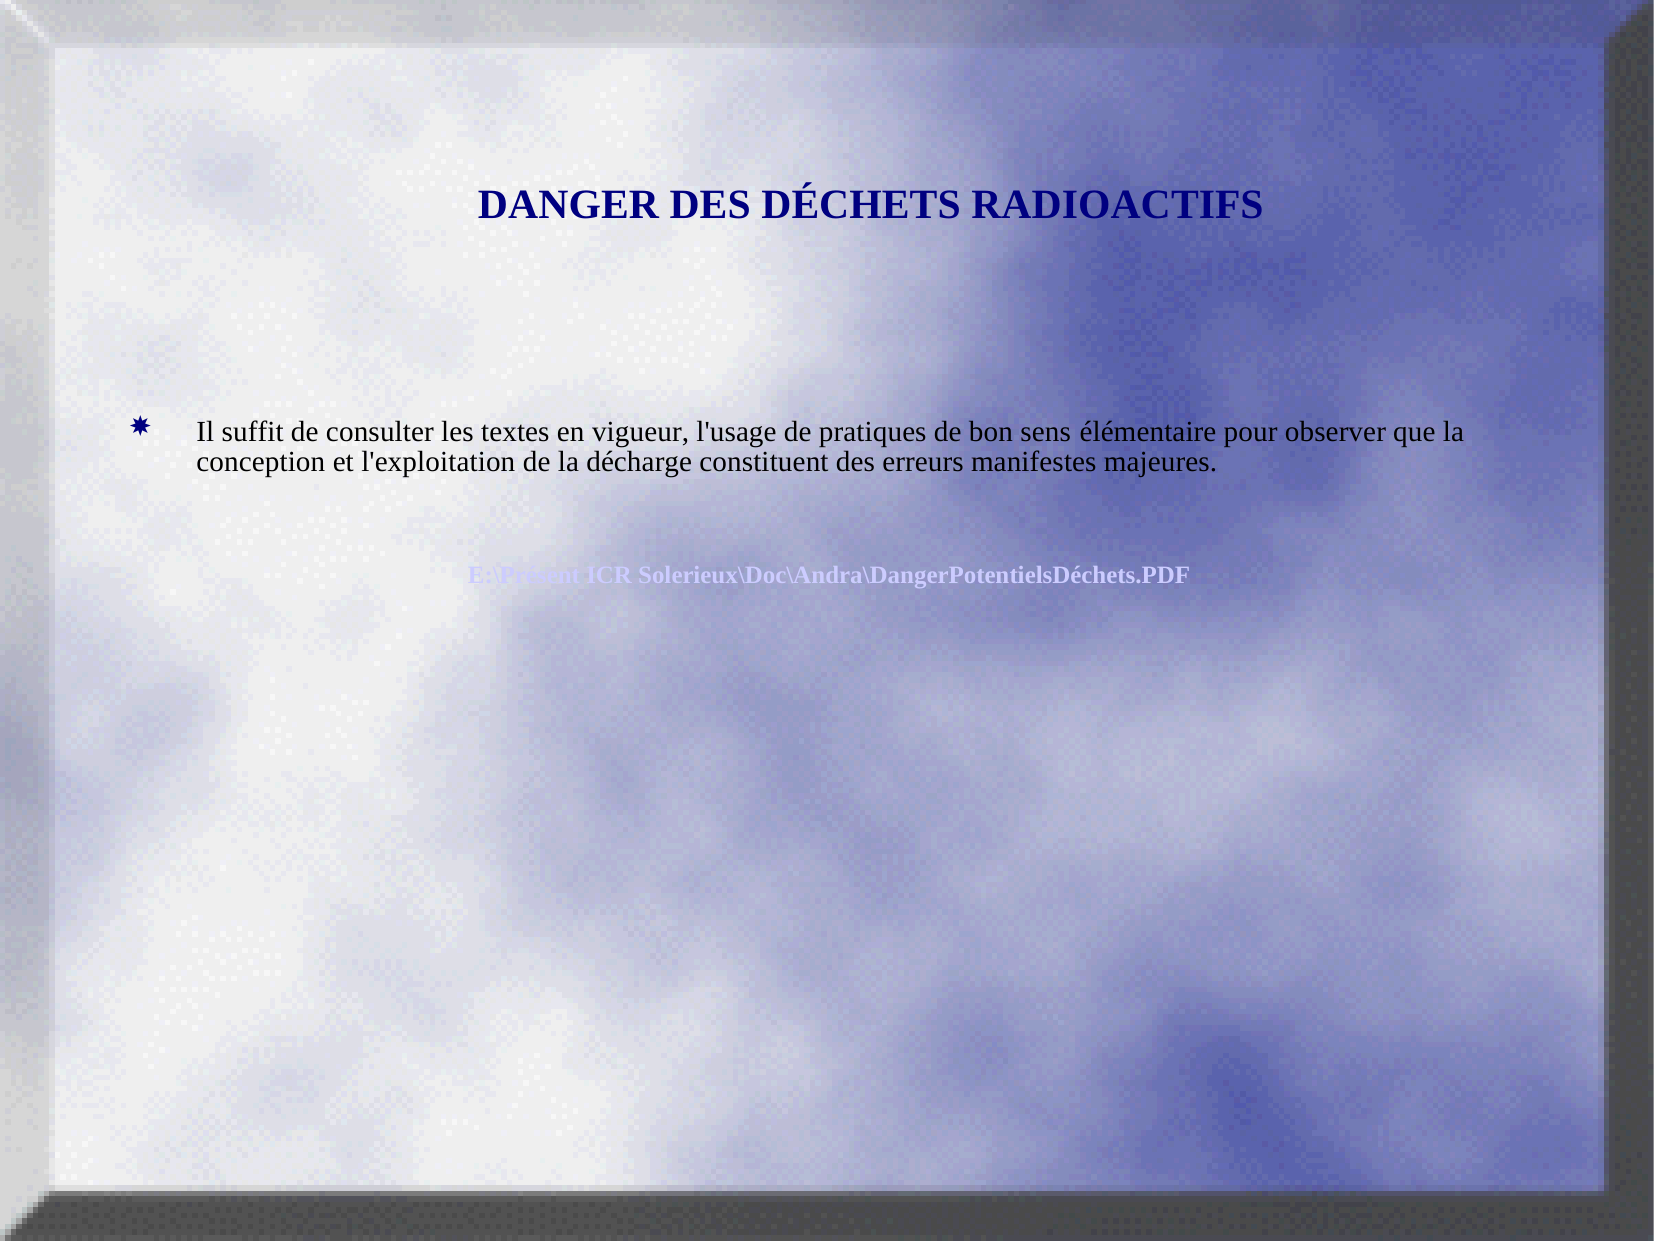

# DANGER DES DÉCHETS RADIOACTIFS
Il suffit de consulter les textes en vigueur, l'usage de pratiques de bon sens élémentaire pour observer que la conception et l'exploitation de la décharge constituent des erreurs manifestes majeures.
E:\Présent ICR Solerieux\Doc\Andra\DangerPotentielsDéchets.PDF